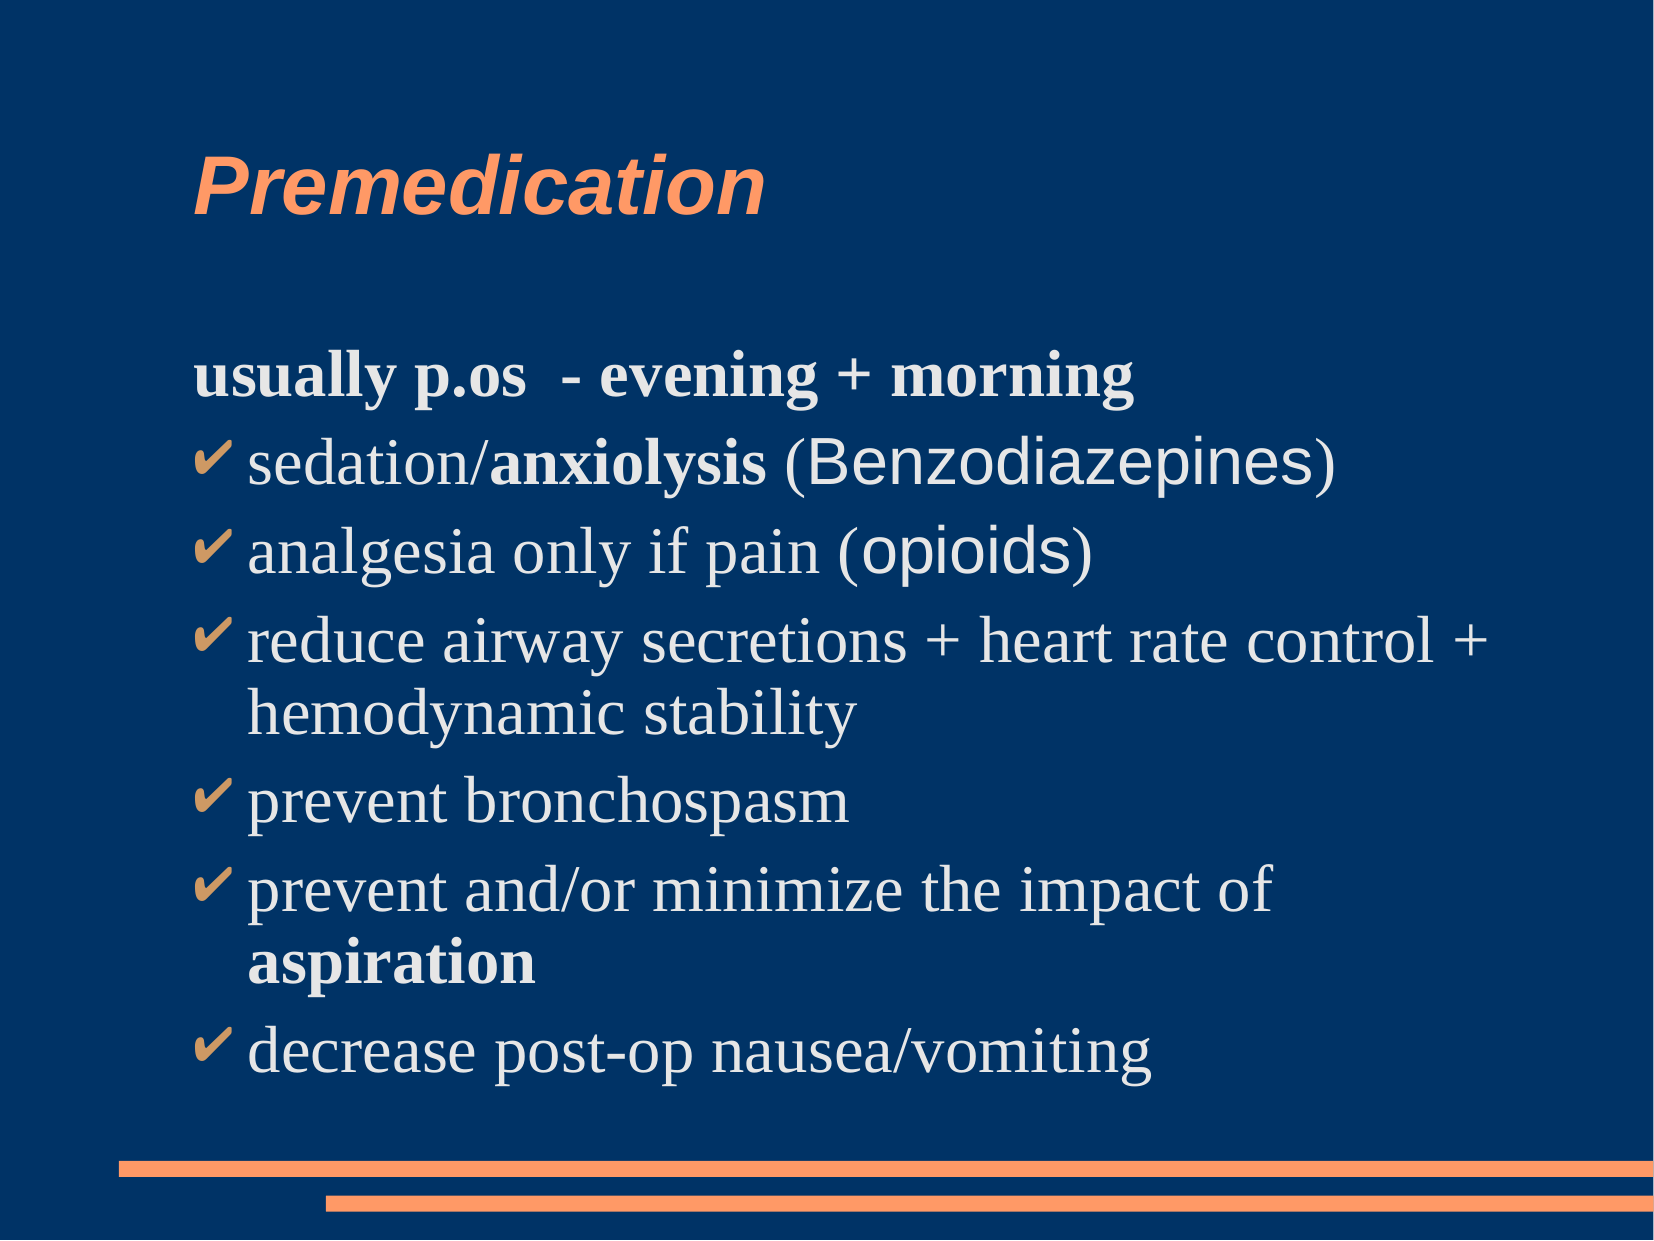

# Premedication
usually p.os - evening + morning
sedation/anxiolysis (Benzodiazepines)
analgesia only if pain (opioids)
reduce airway secretions + heart rate control + hemodynamic stability
prevent bronchospasm
prevent and/or minimize the impact of aspiration
decrease post-op nausea/vomiting